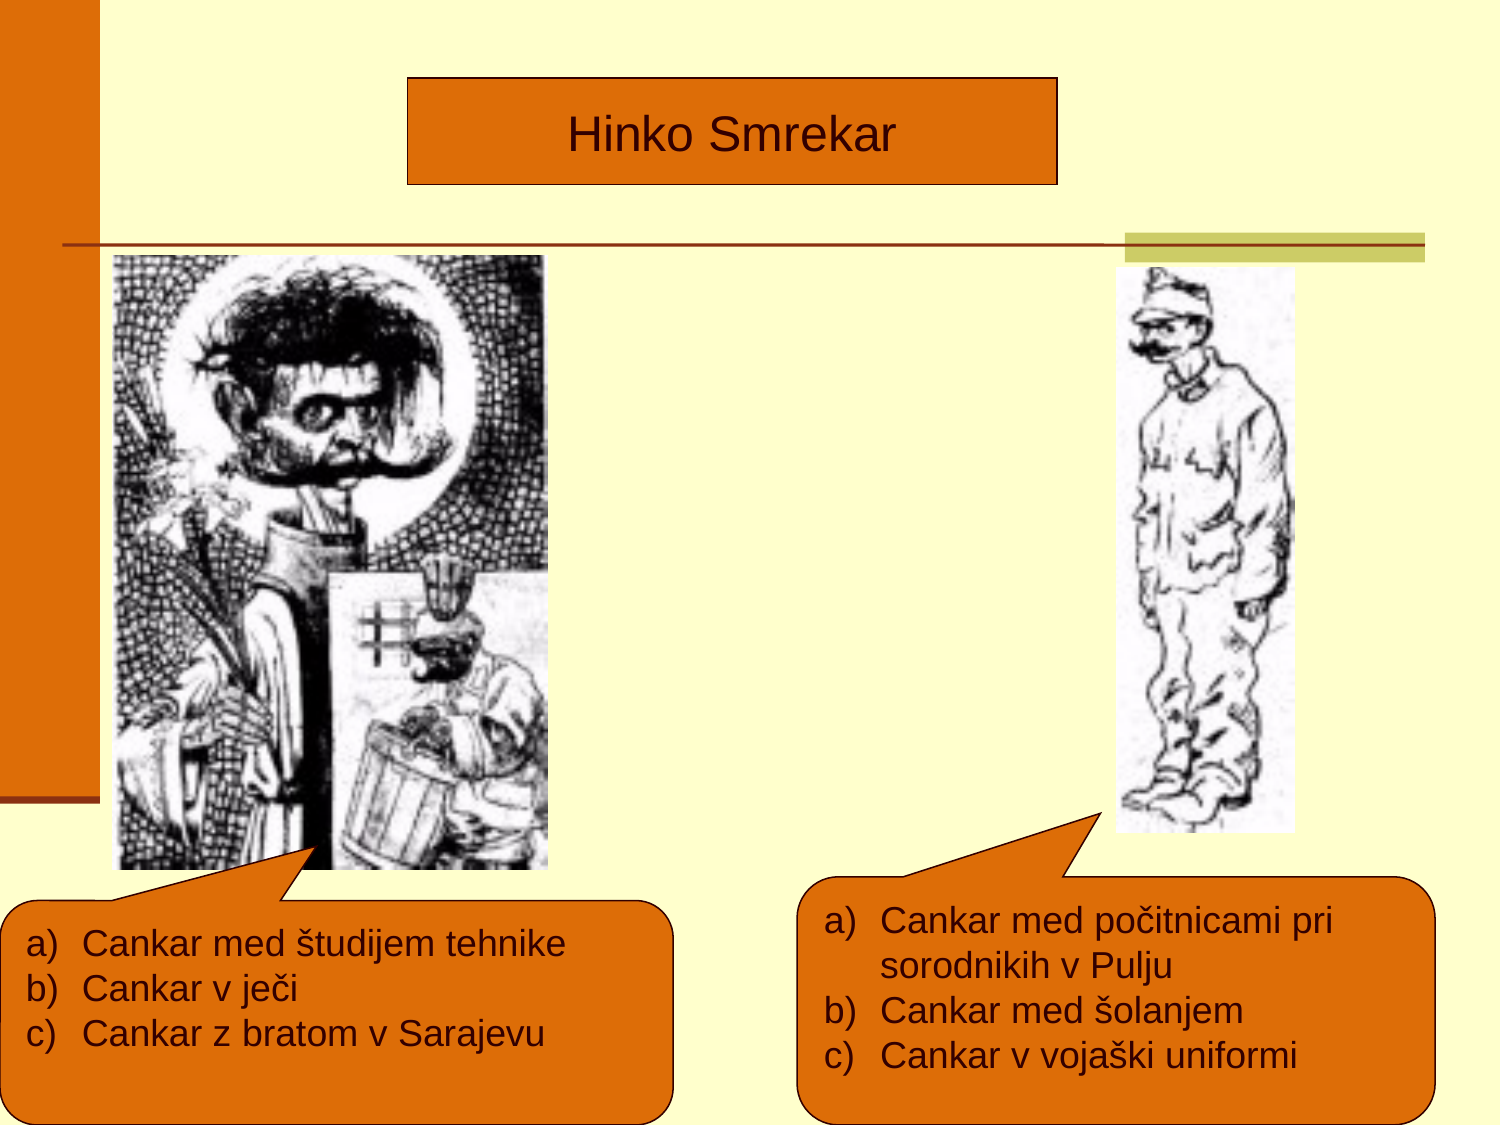

Hinko Smrekar
Cankar med počitnicami pri sorodnikih v Pulju
Cankar med šolanjem
Cankar v vojaški uniformi
Cankar med študijem tehnike
Cankar v ječi
Cankar z bratom v Sarajevu